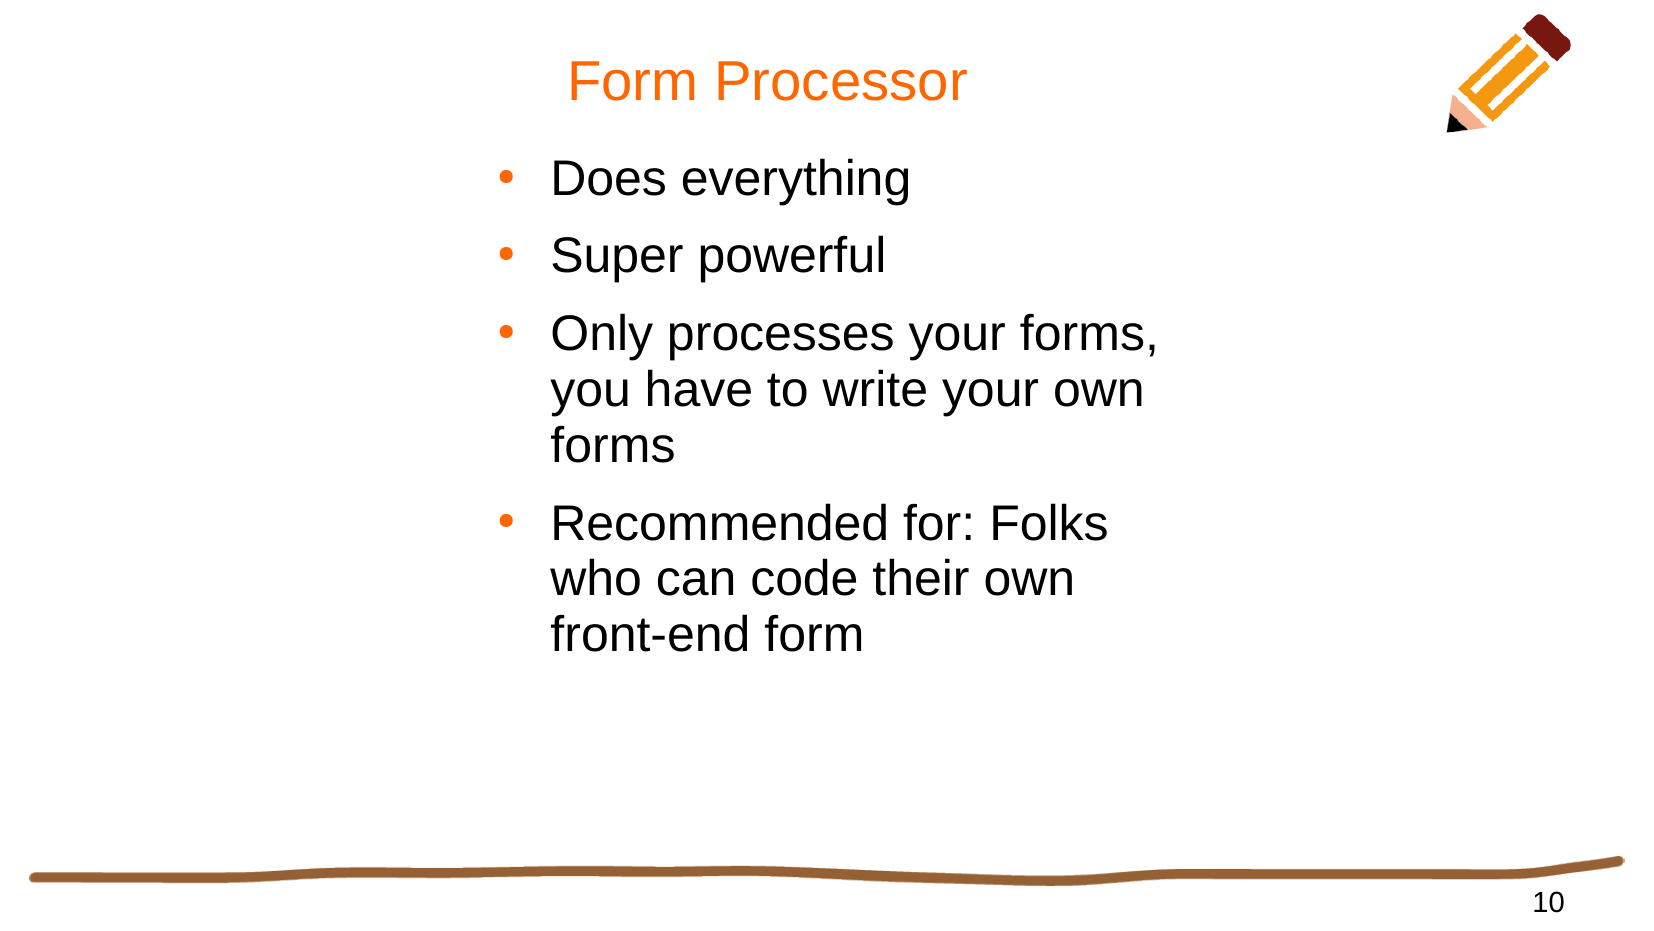

# Form Processor
Does everything
Super powerful
Only processes your forms, you have to write your own forms
Recommended for: Folks who can code their own front-end form
10